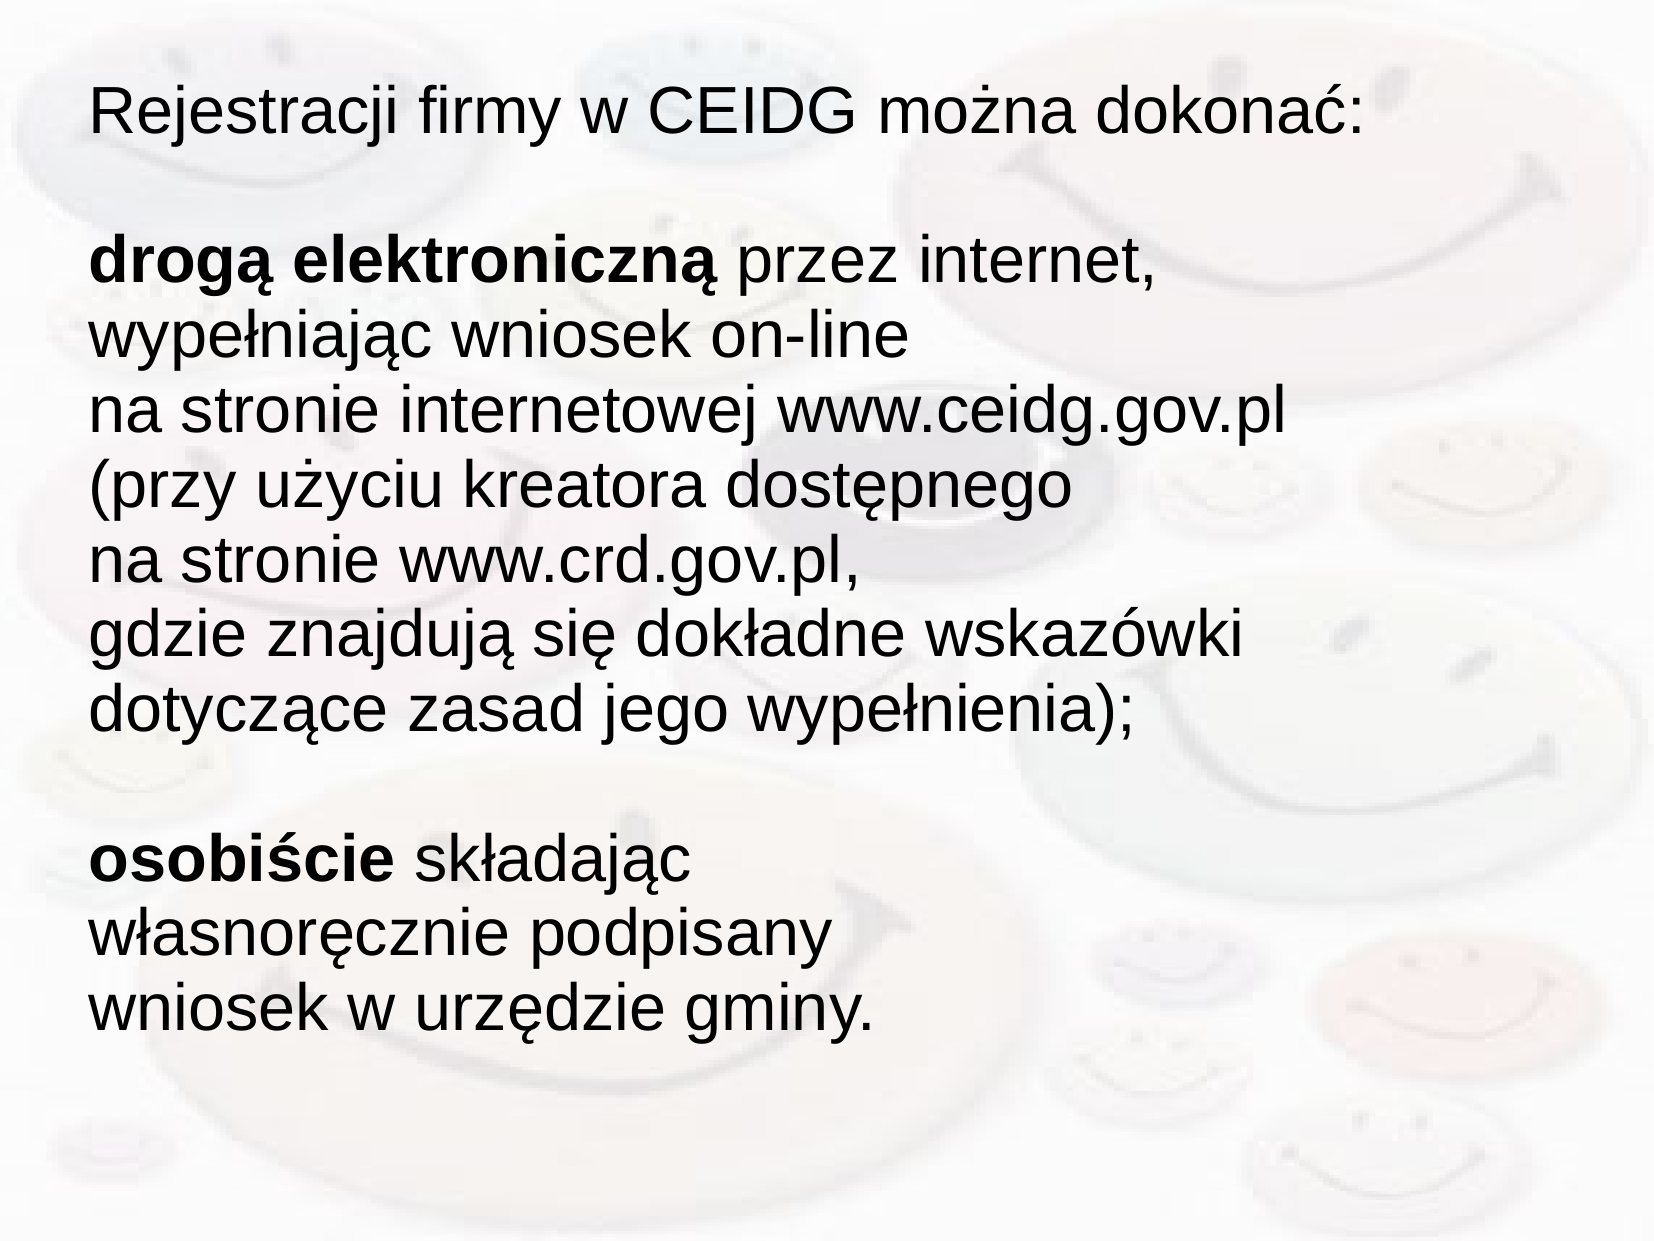

# Rejestracji firmy w CEIDG można dokonać:
drogą elektroniczną przez internet,
wypełniając wniosek on-line
na stronie internetowej www.ceidg.gov.pl
(przy użyciu kreatora dostępnego
na stronie www.crd.gov.pl,
gdzie znajdują się dokładne wskazówki
dotyczące zasad jego wypełnienia);
osobiście składając
własnoręcznie podpisany
wniosek w urzędzie gminy.